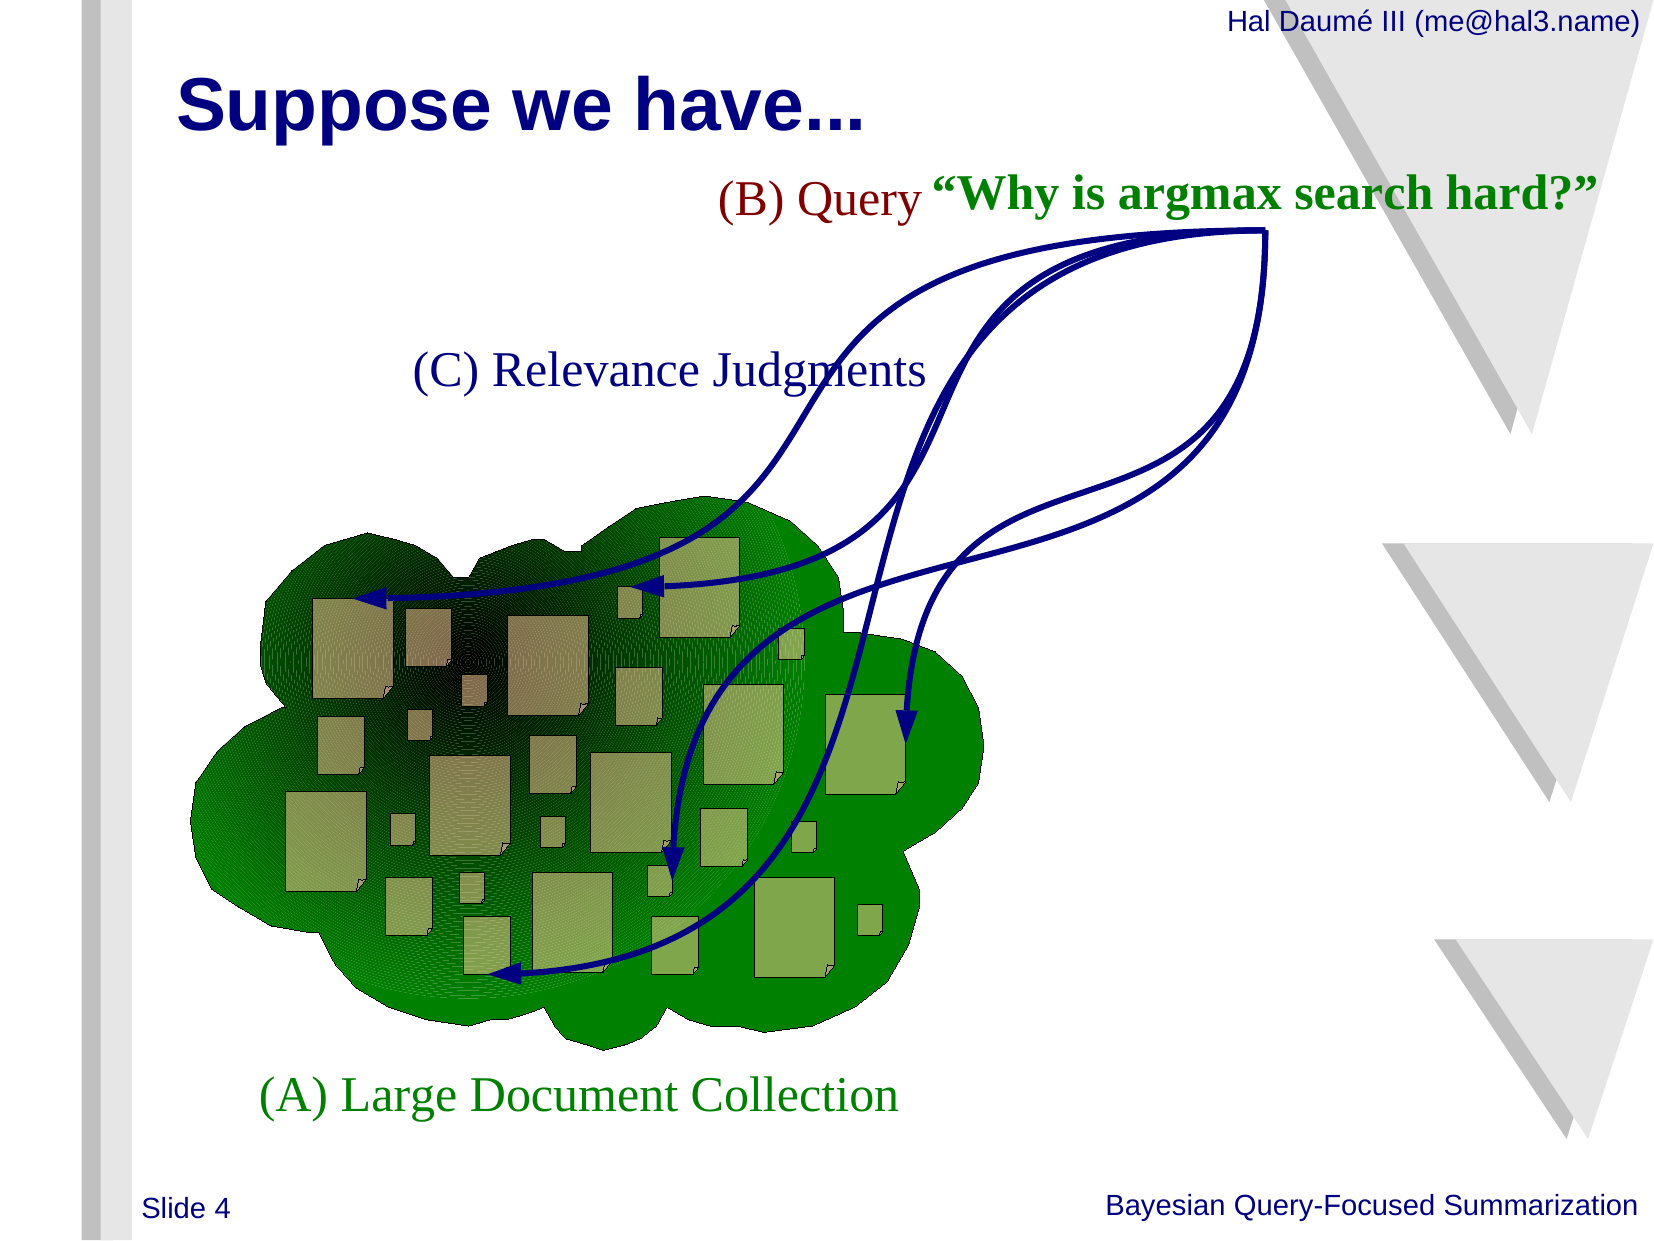

# Suppose we have...
“Why is argmax search hard?”
(B) Query
(C) Relevance Judgments
(A) Large Document Collection